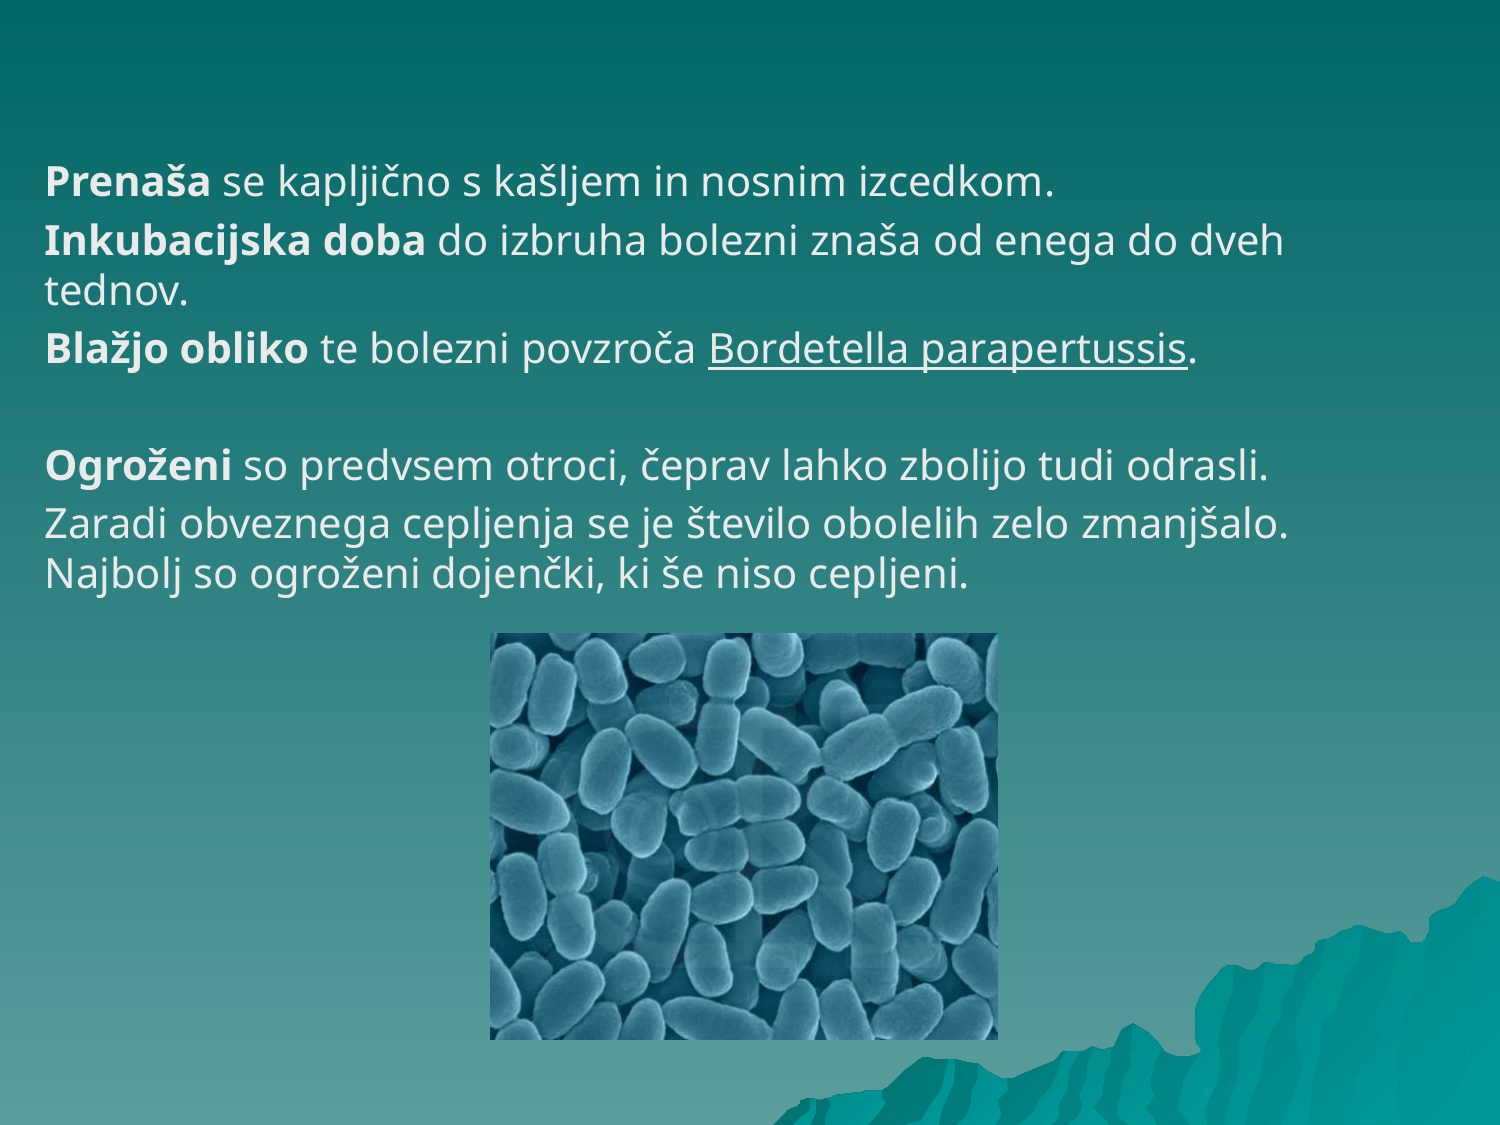

Prenaša se kapljično s kašljem in nosnim izcedkom.
Inkubacijska doba do izbruha bolezni znaša od enega do dveh tednov.
Blažjo obliko te bolezni povzroča Bordetella parapertussis.
Ogroženi so predvsem otroci, čeprav lahko zbolijo tudi odrasli.
Zaradi obveznega cepljenja se je število obolelih zelo zmanjšalo. Najbolj so ogroženi dojenčki, ki še niso cepljeni.
#